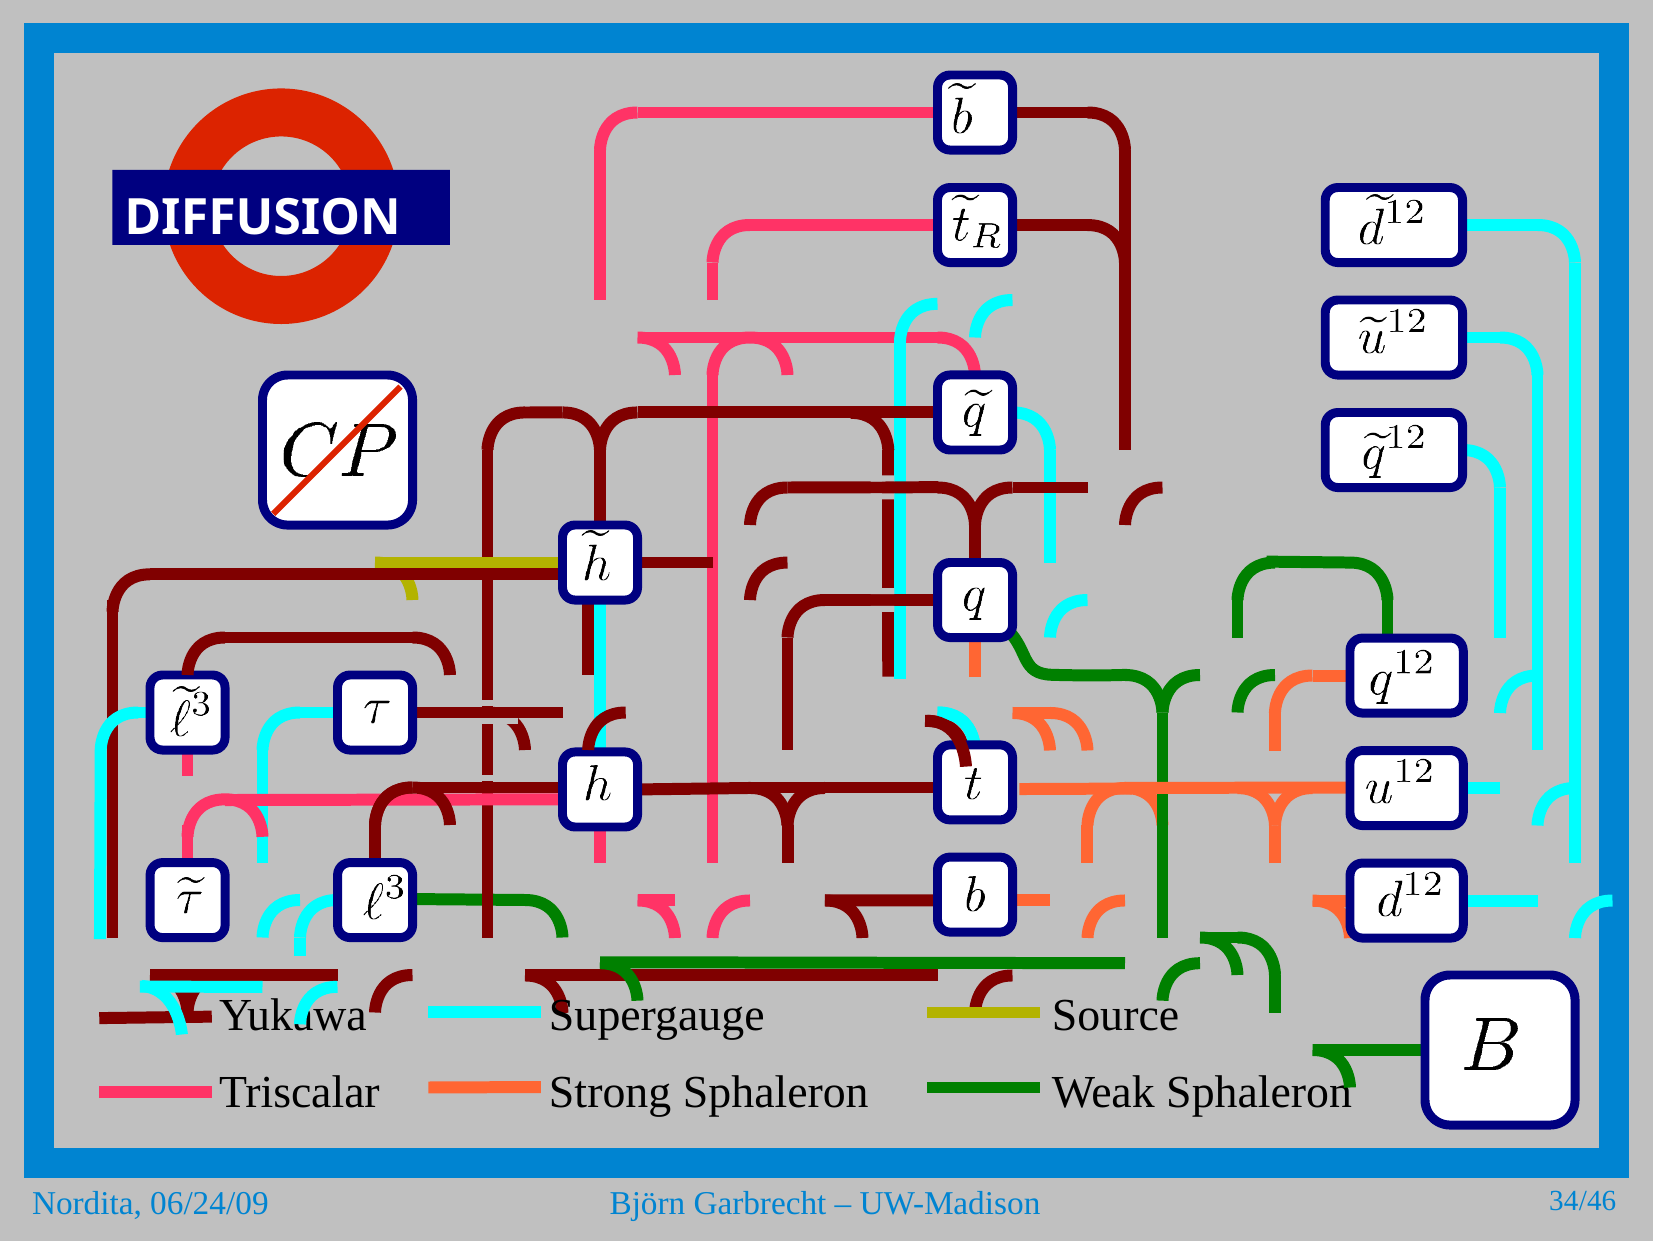

DIFFUSION
Yukawa
Supergauge
Source
Triscalar
Strong Sphaleron
Weak Sphaleron
Björn Garbrecht – UW-Madison
34